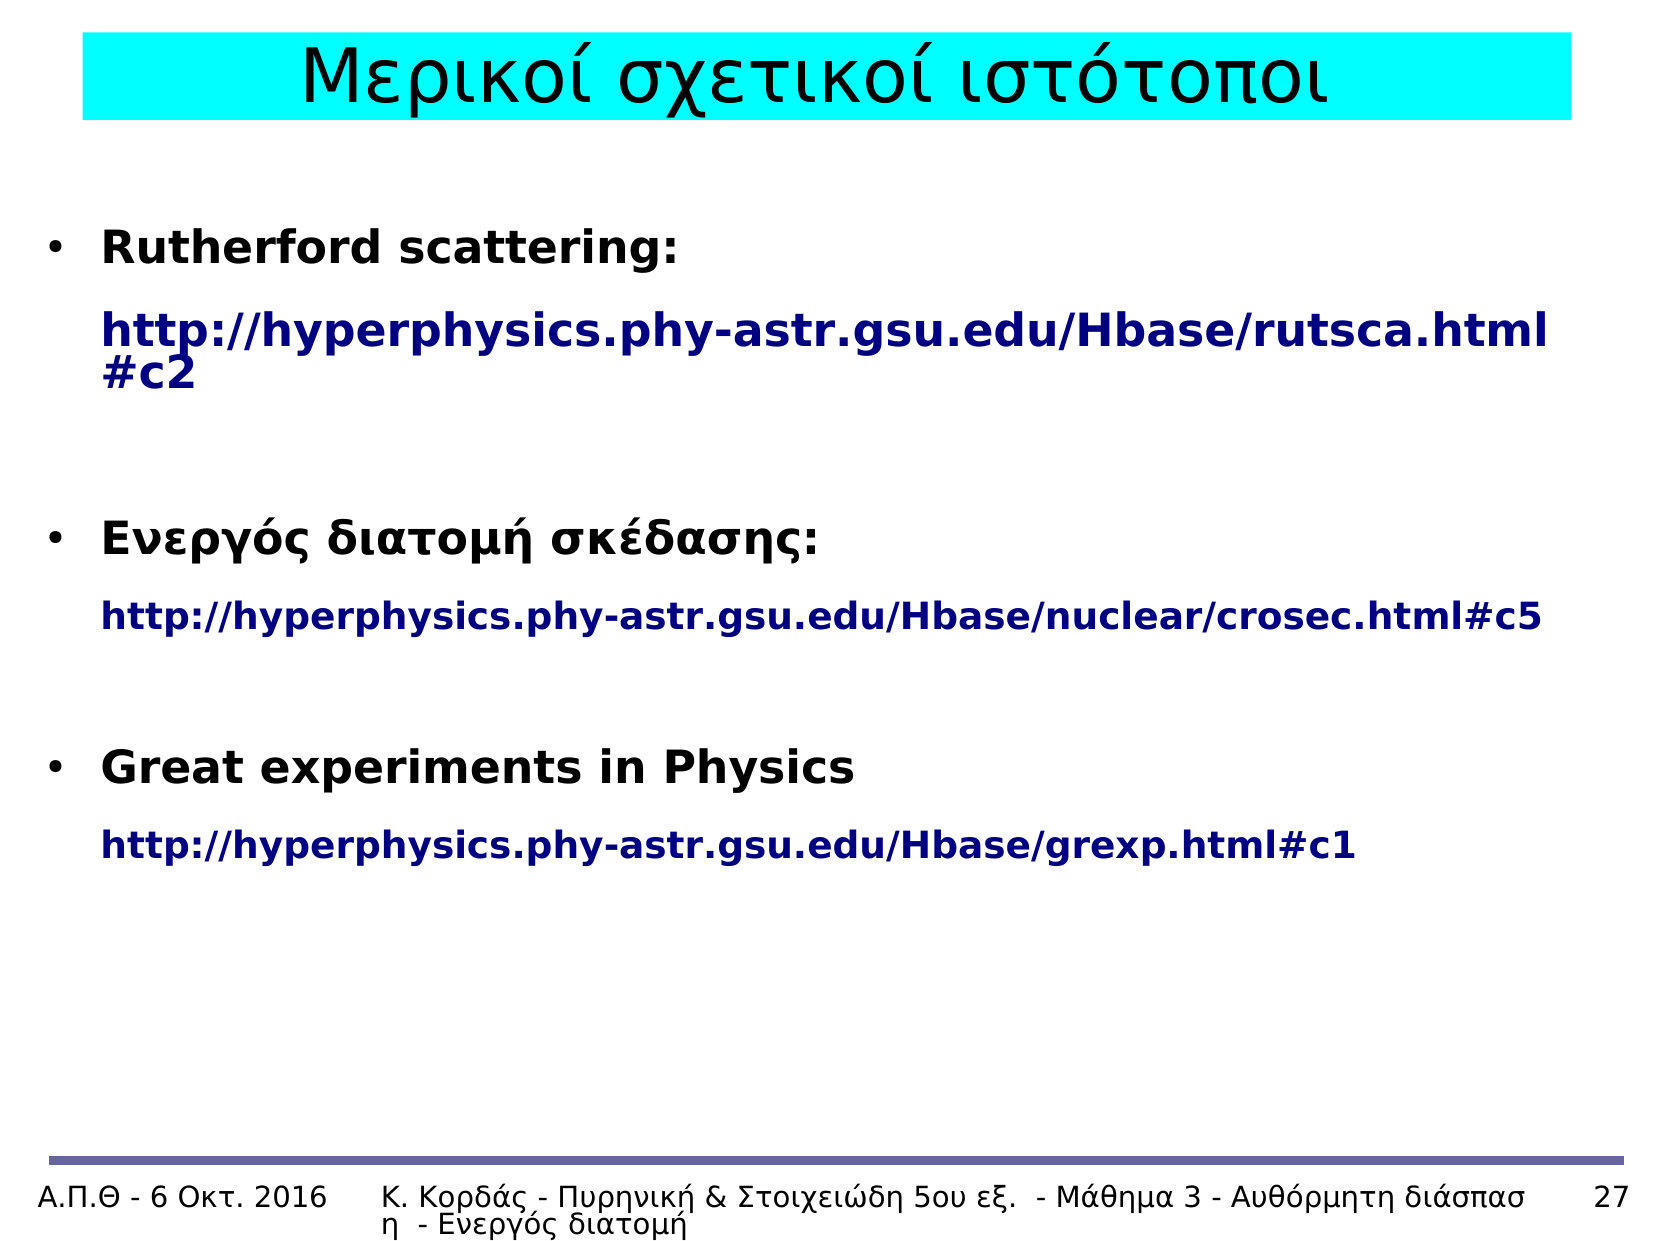

# Μερικοί σχετικοί ιστότοποι
Rutherford scattering:
http://hyperphysics.phy-astr.gsu.edu/Hbase/rutsca.html#c2
Ενεργός διατομή σκέδασης:
http://hyperphysics.phy-astr.gsu.edu/Hbase/nuclear/crosec.html#c5
Great experiments in Physics
http://hyperphysics.phy-astr.gsu.edu/Hbase/grexp.html#c1
Α.Π.Θ - 6 Οκτ. 2016
Κ. Κορδάς - Πυρηνική & Στοιχειώδη 5ου εξ. - Μάθημα 3 - Αυθόρμητη διάσπαση - Ενεργός διατομή
27